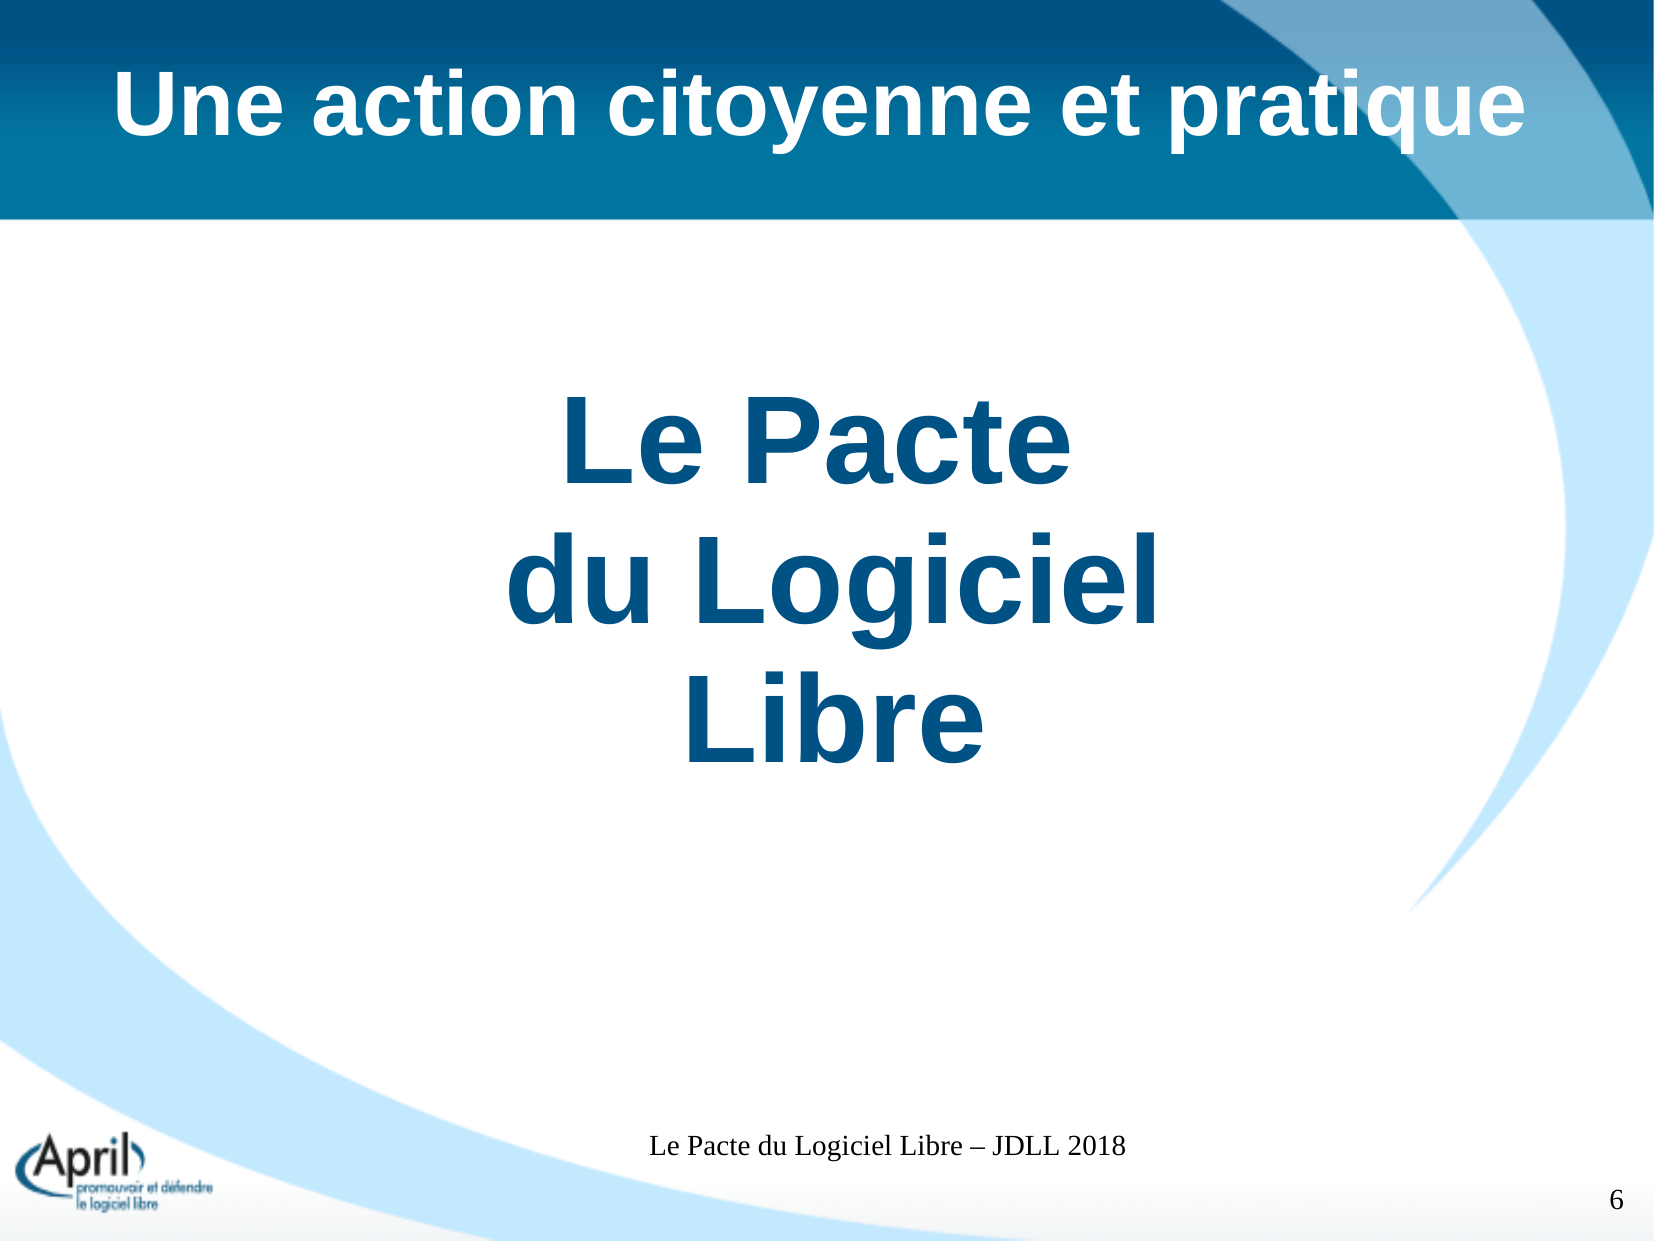

# Une action citoyenne et pratique
Le Pacte
du Logiciel Libre
Le Pacte du Logiciel Libre – JDLL 2018
6